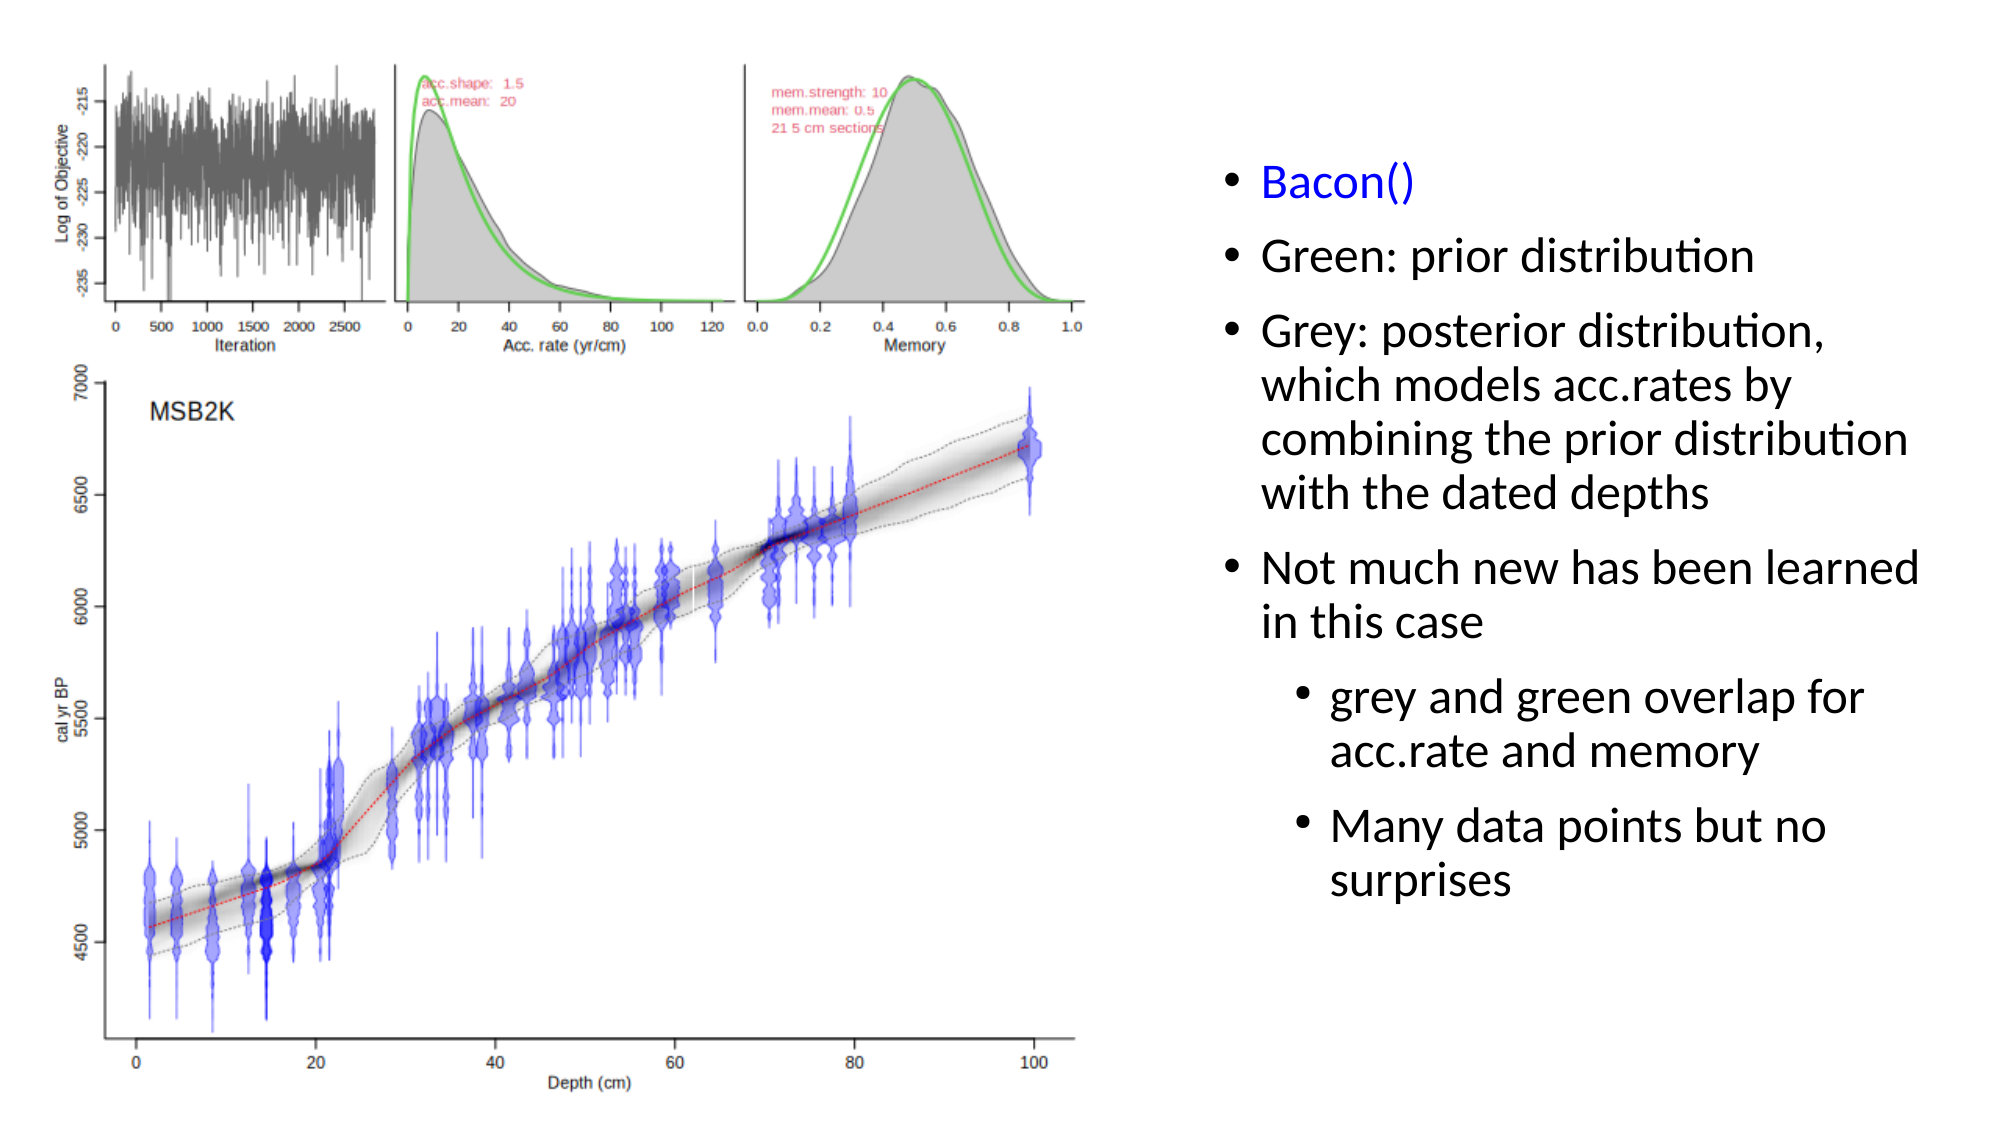

Bacon()
Green: prior distribution
Grey: posterior distribution, which models acc.rates by combining the prior distribution with the dated depths
Not much new has been learned in this case
grey and green overlap for acc.rate and memory
Many data points but no surprises